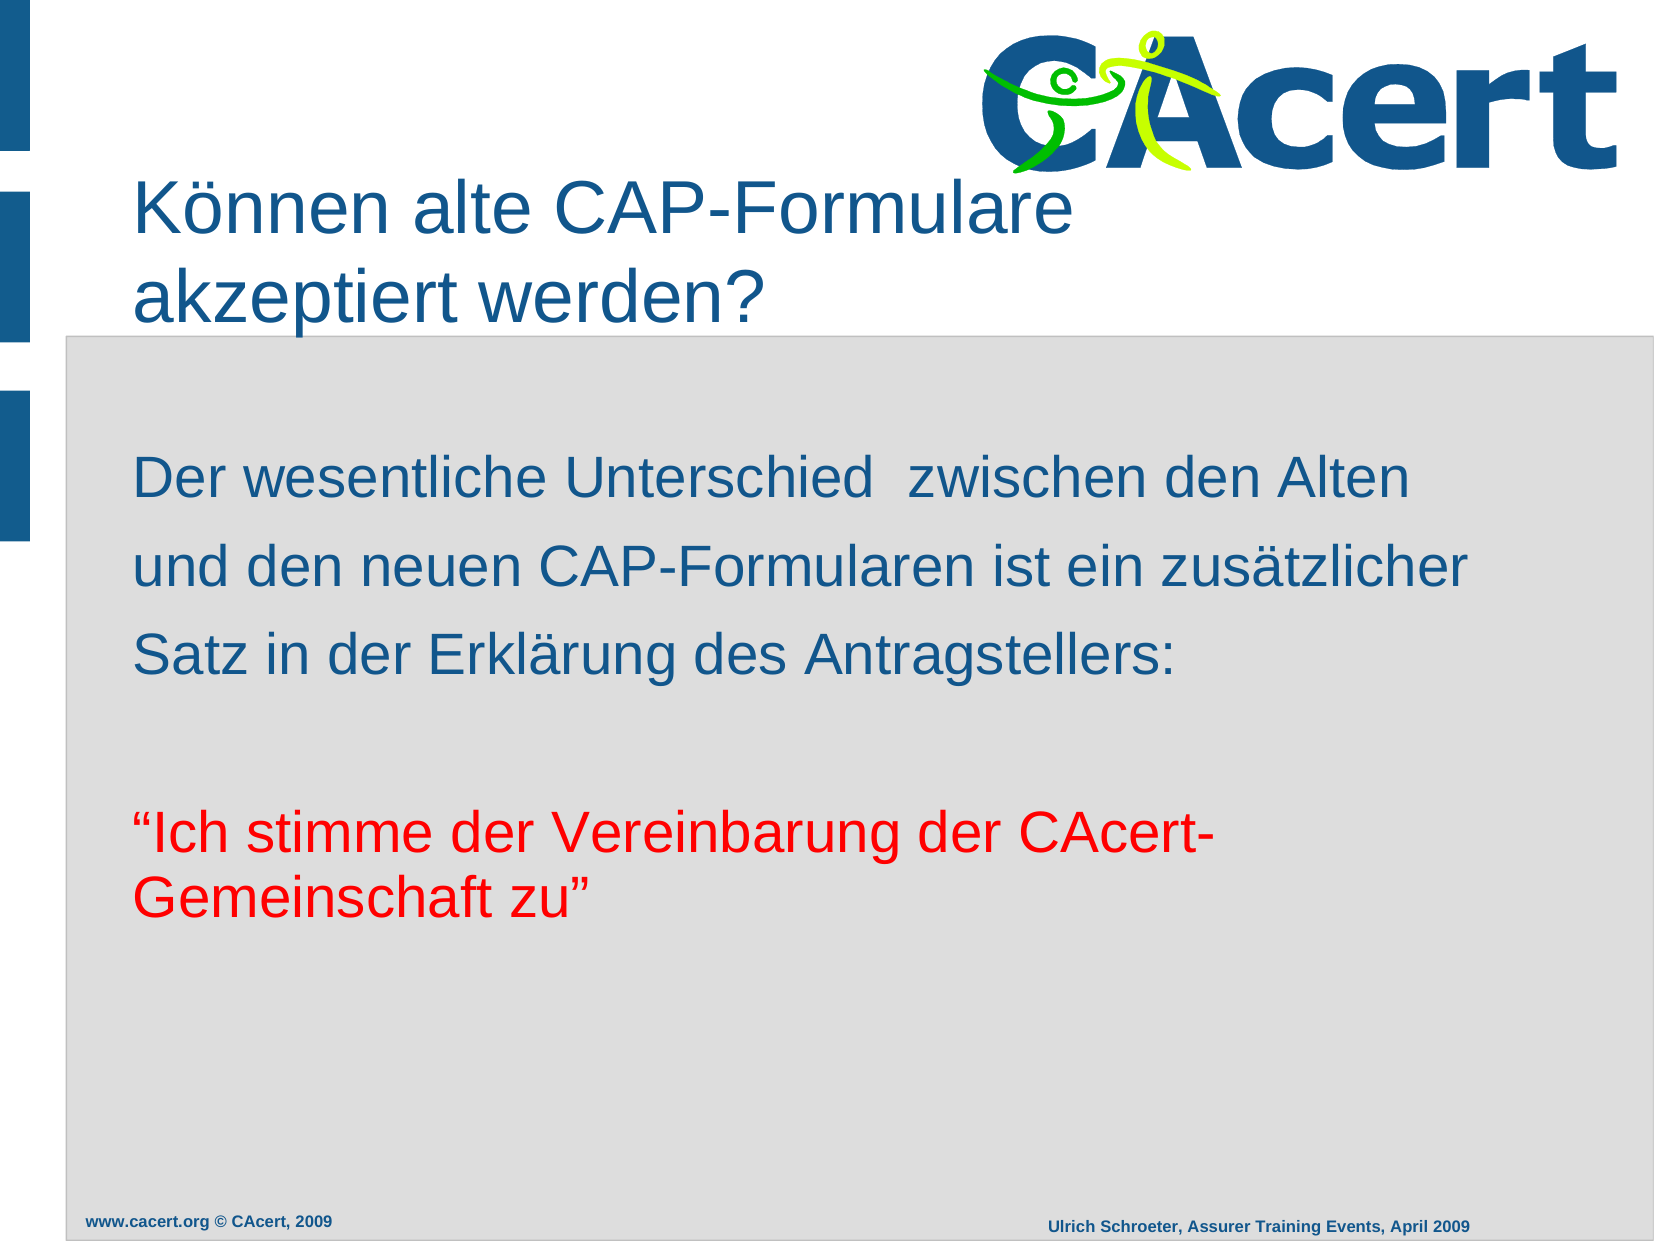

Können alte CAP-Formulare
akzeptiert werden?
Der wesentliche Unterschied zwischen den Alten
und den neuen CAP-Formularen ist ein zusätzlicher
Satz in der Erklärung des Antragstellers:
“Ich stimme der Vereinbarung der CAcert-
Gemeinschaft zu”